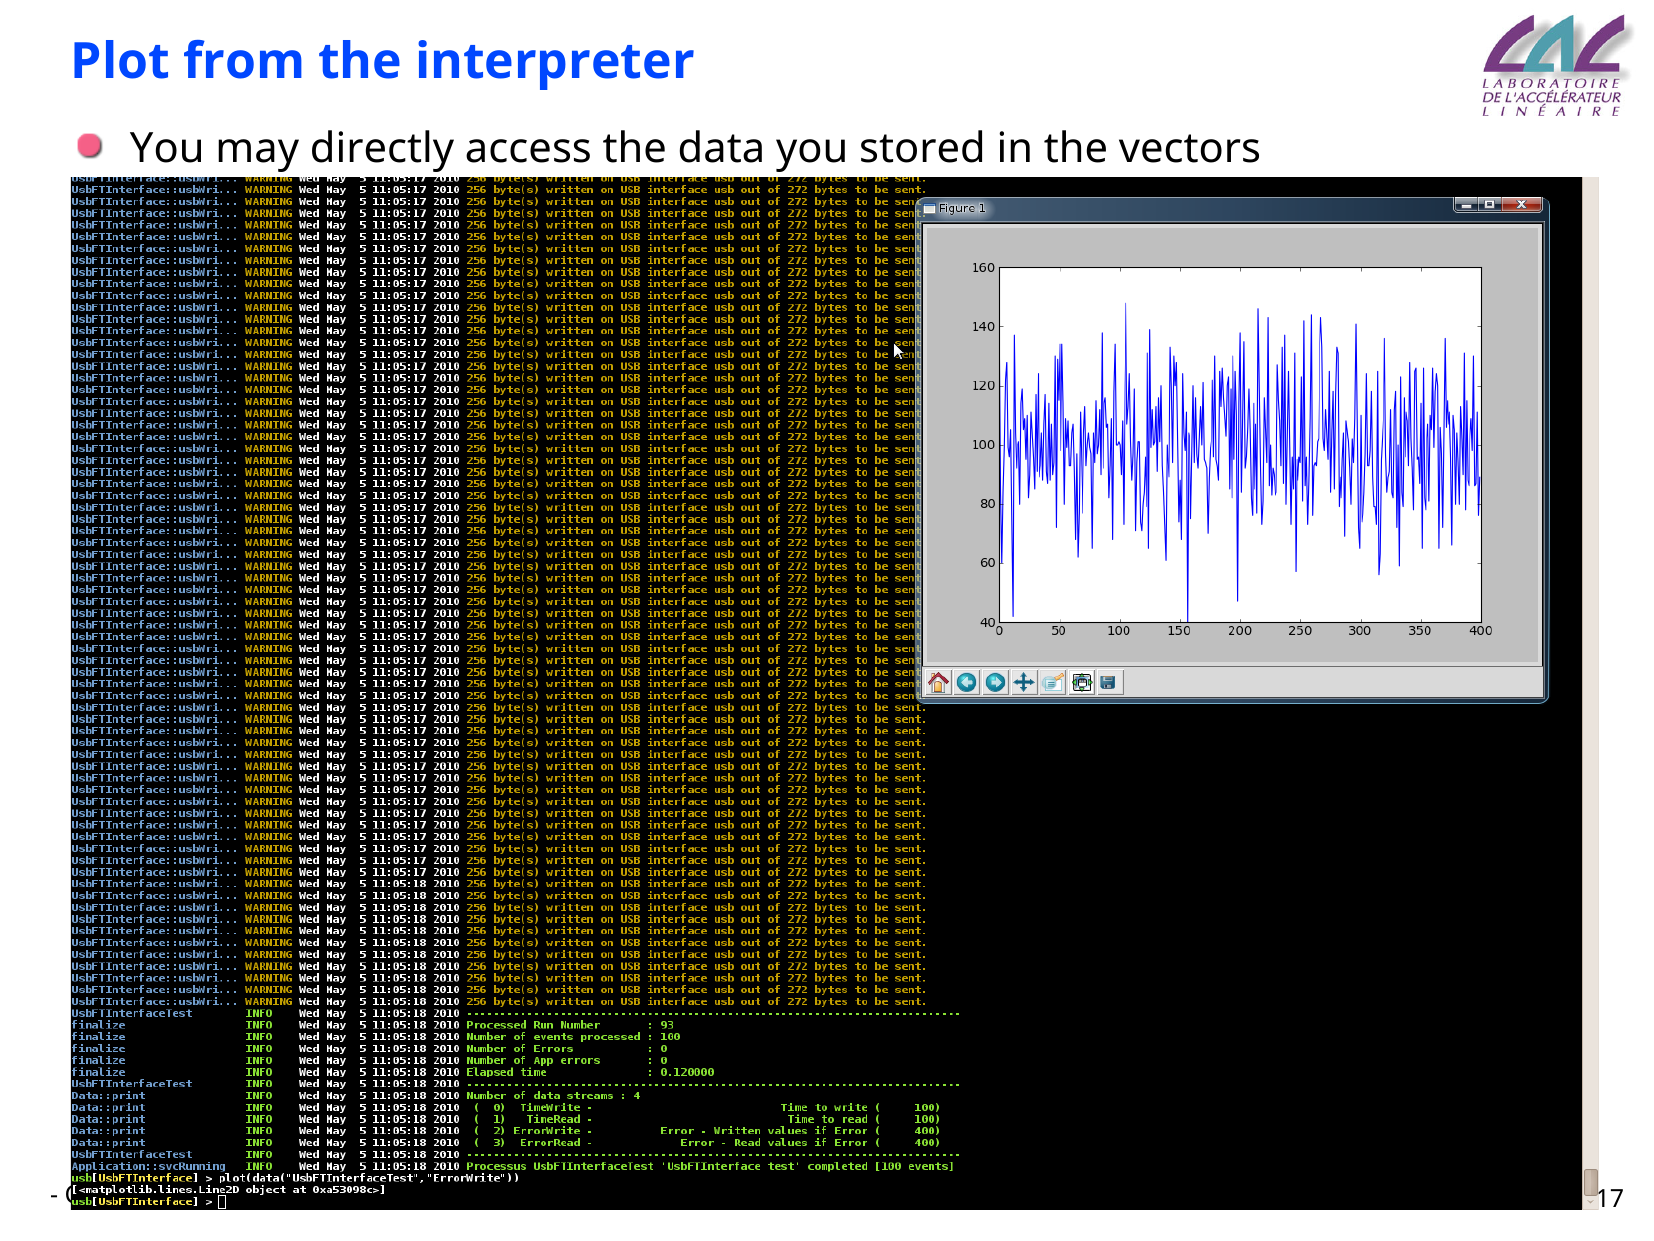

# Plot from the interpreter
You may directly access the data you stored in the vectors
Calorimeter : Commissioning Meeting